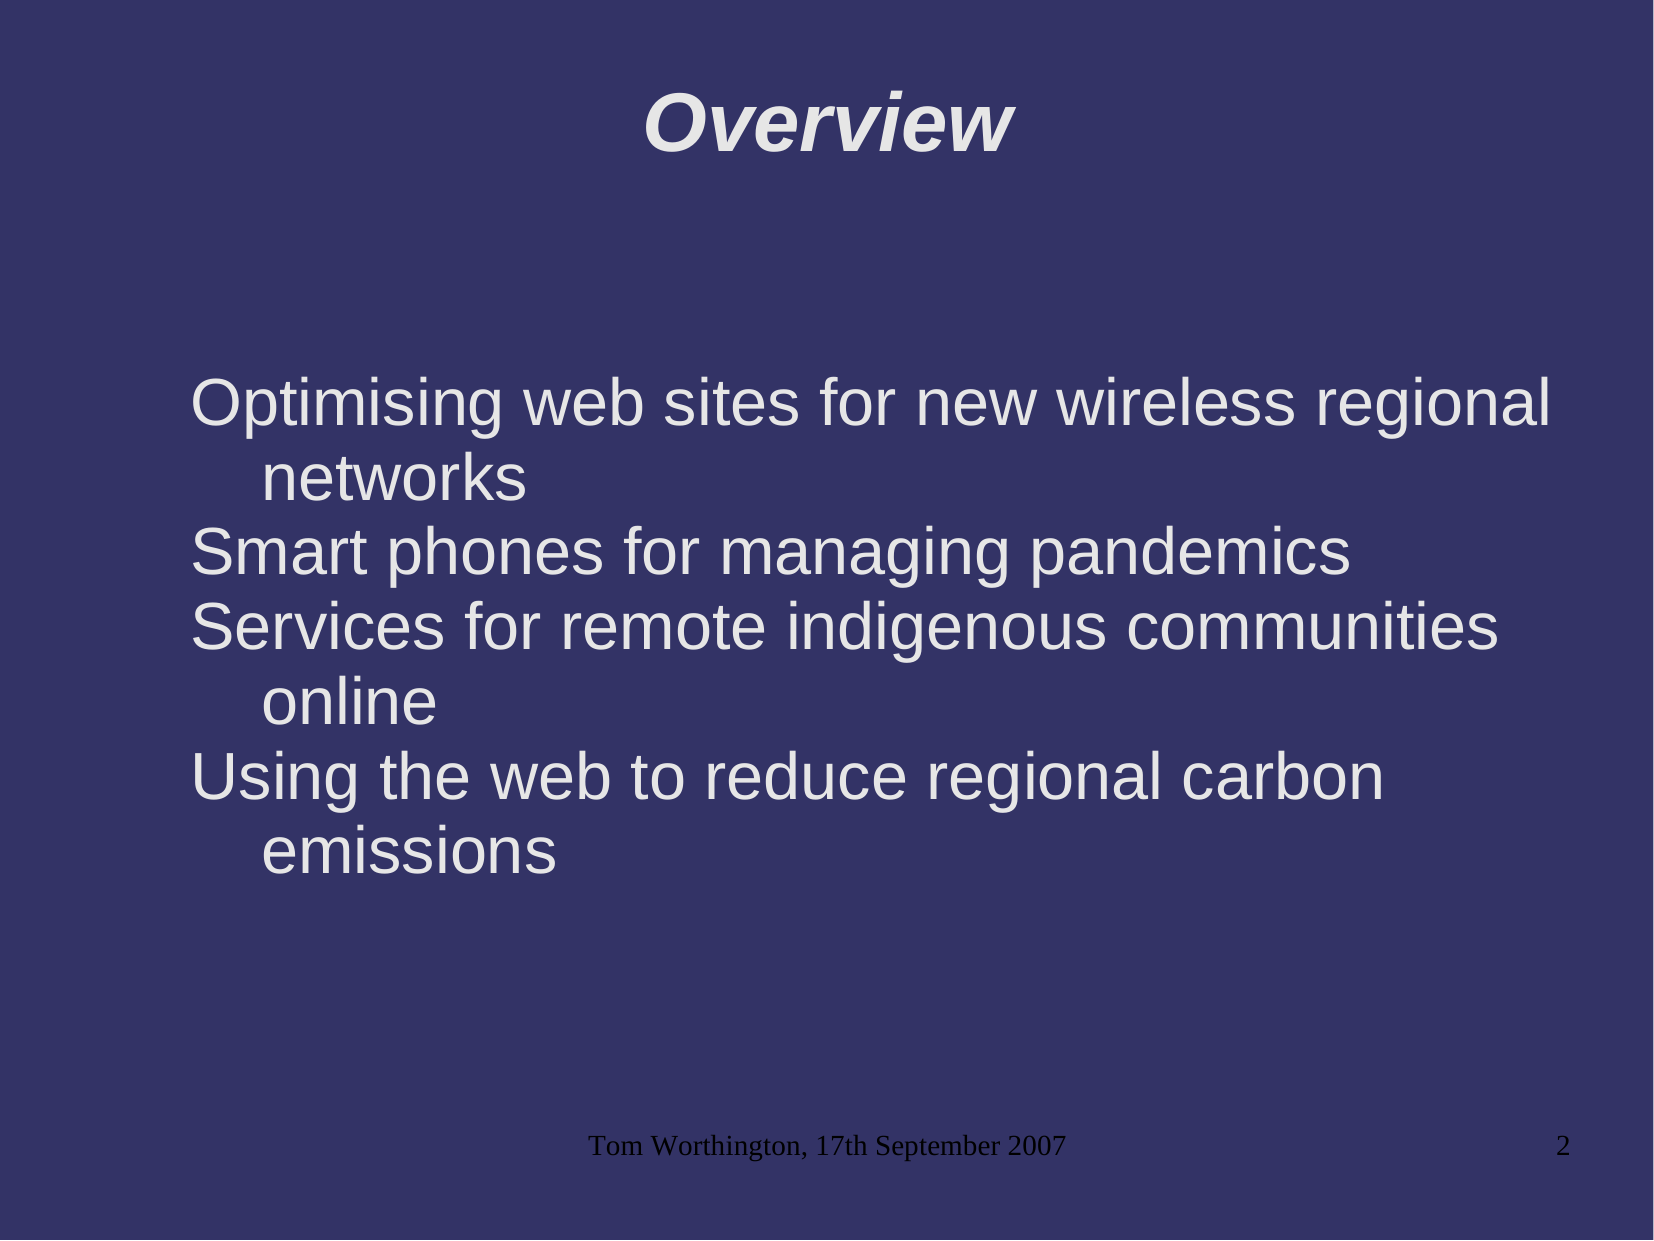

# Overview
Optimising web sites for new wireless regional networks
Smart phones for managing pandemics
Services for remote indigenous communities online
Using the web to reduce regional carbon emissions
Tom Worthington, 17th September 2007
2